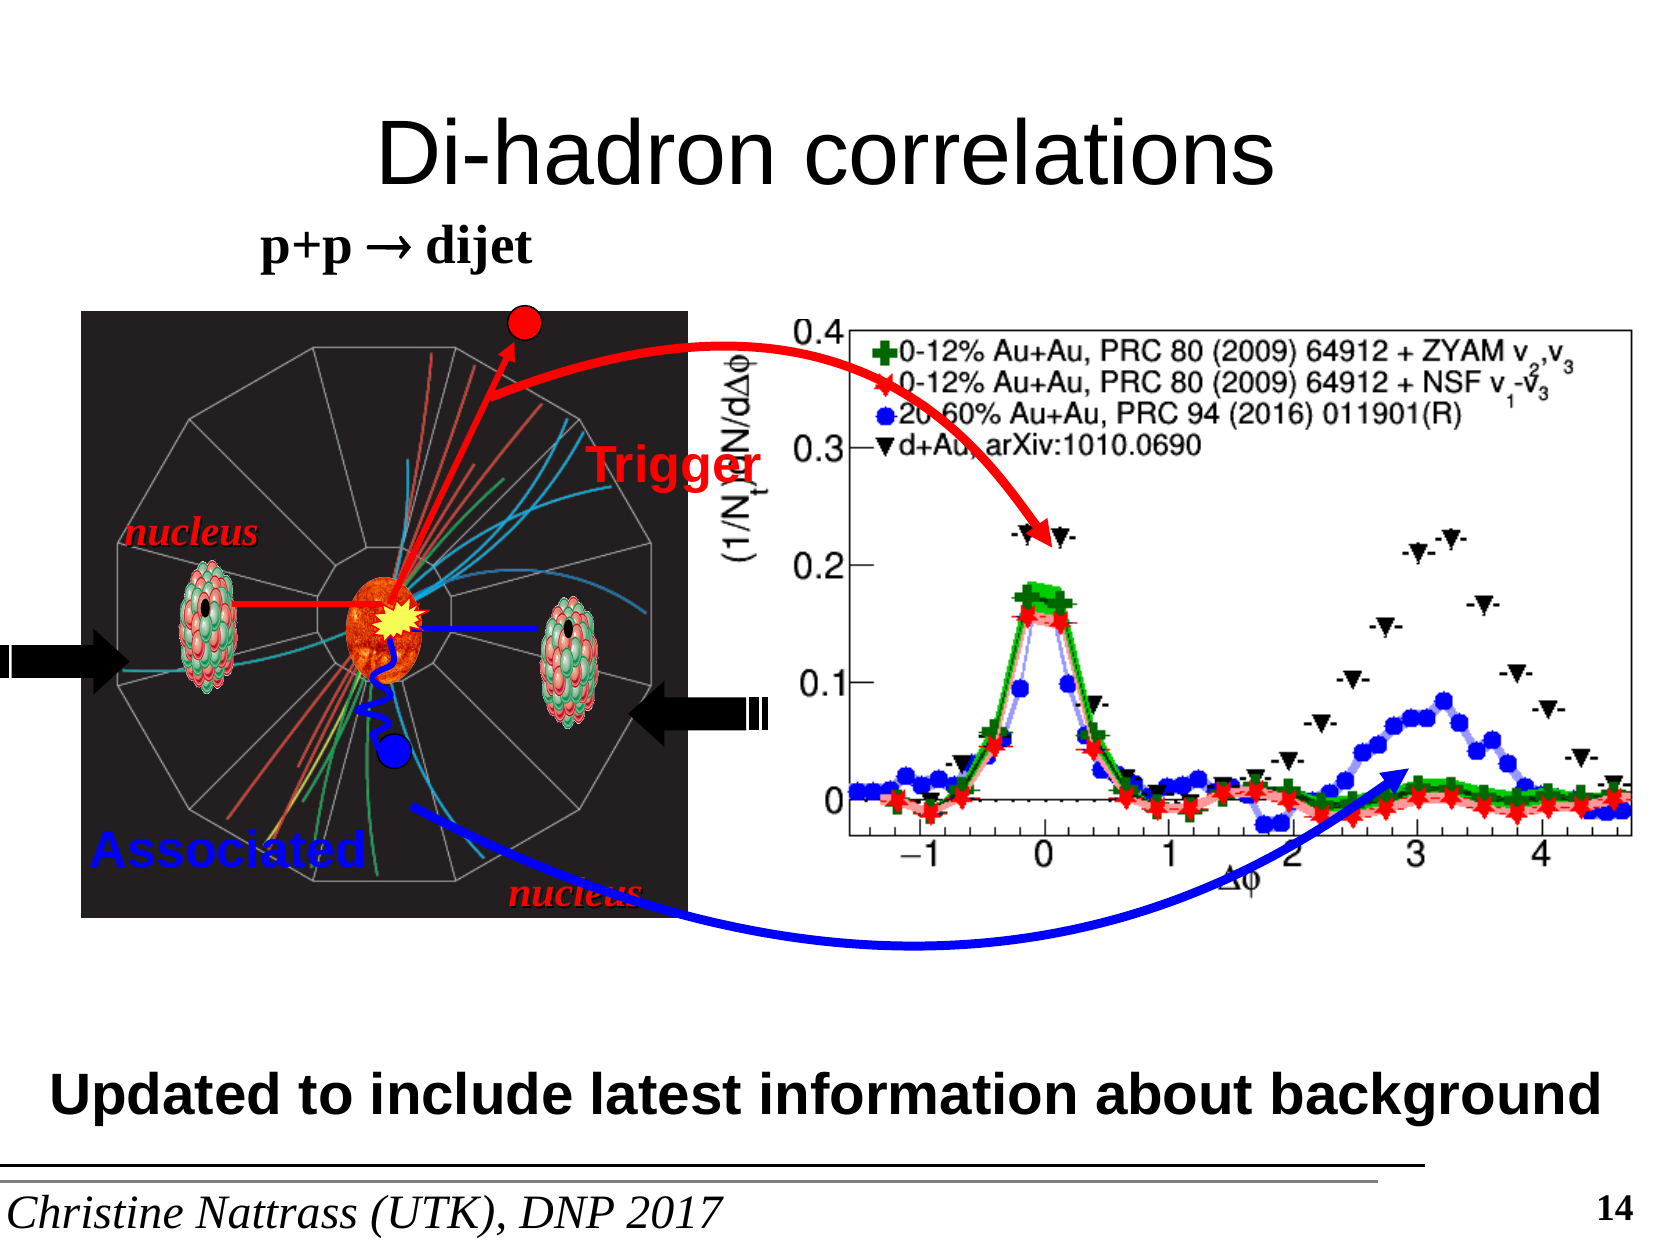

# Di-hadron correlations
p+p  dijet
nucleus
nucleus
Trigger
Associated
Updated to include latest information about background